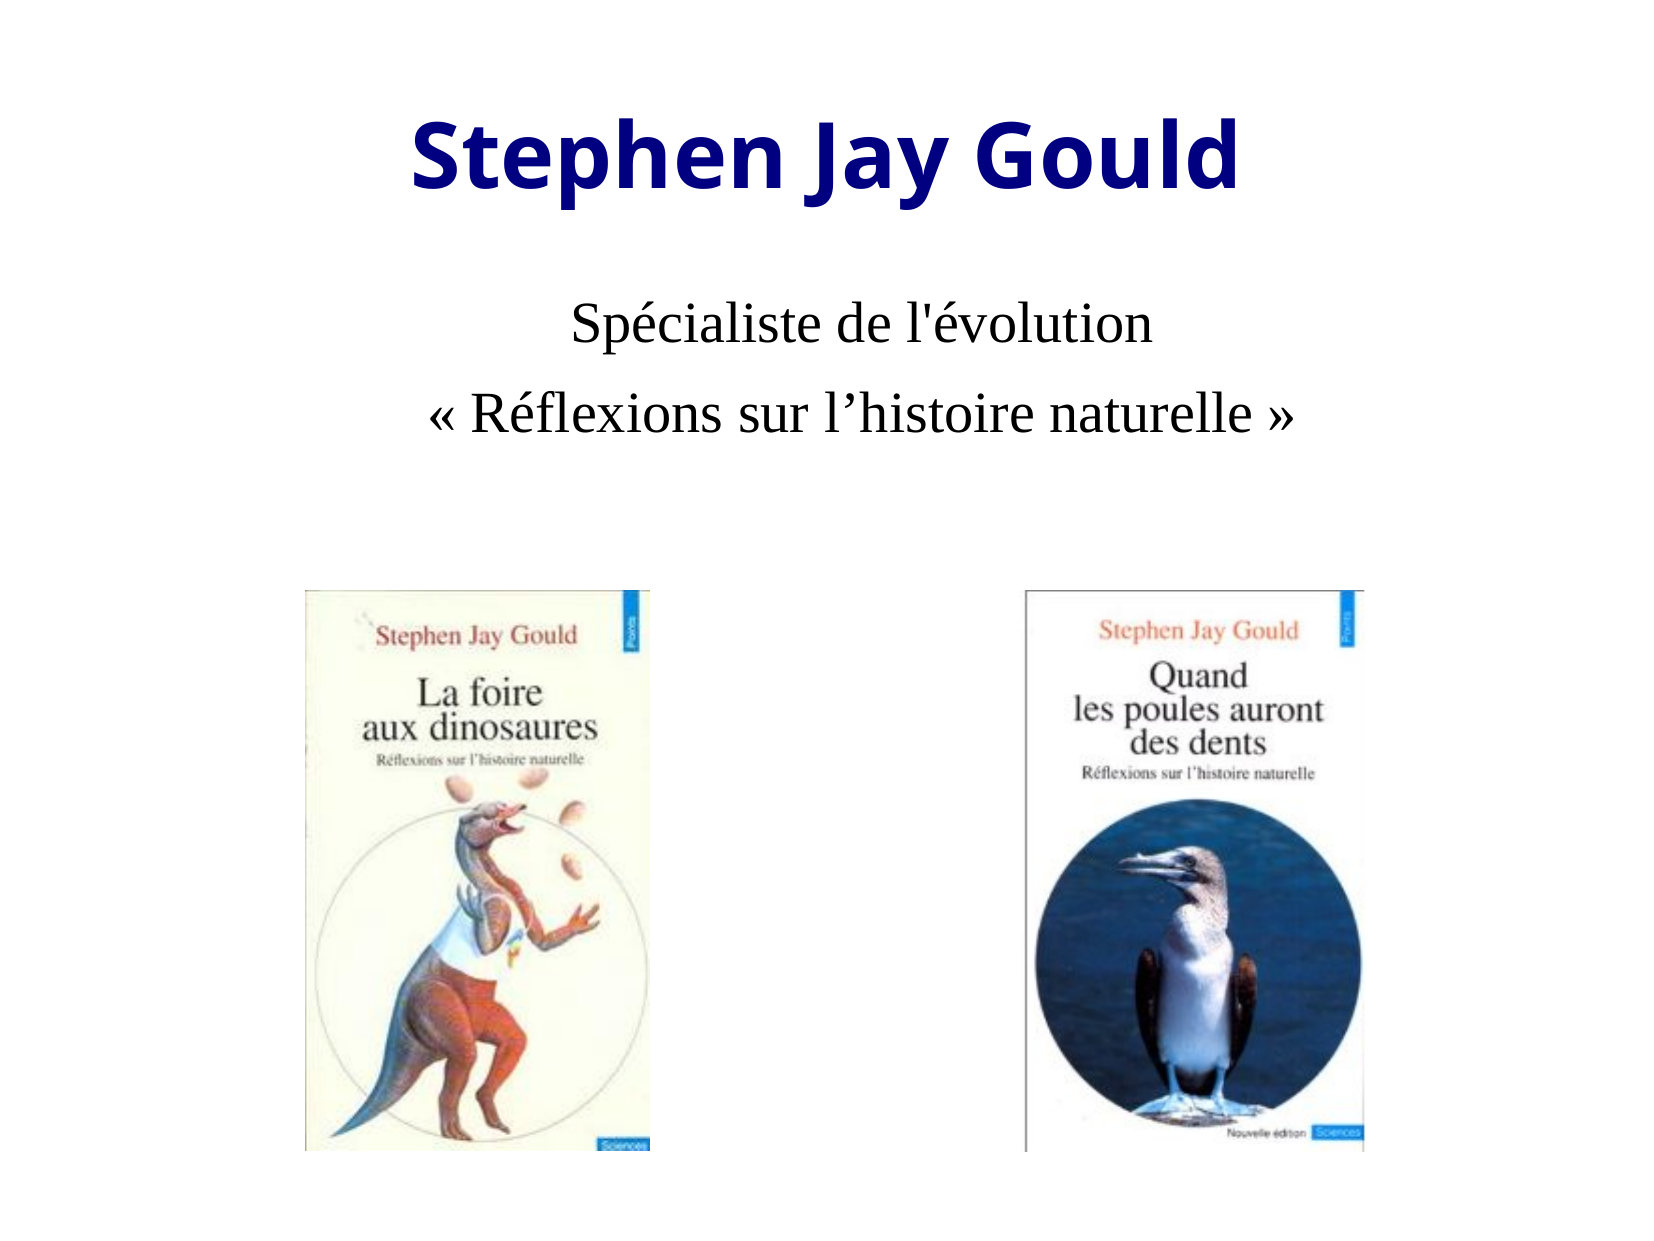

# Stephen Jay Gould
Spécialiste de l'évolution
« Réflexions sur l’histoire naturelle »